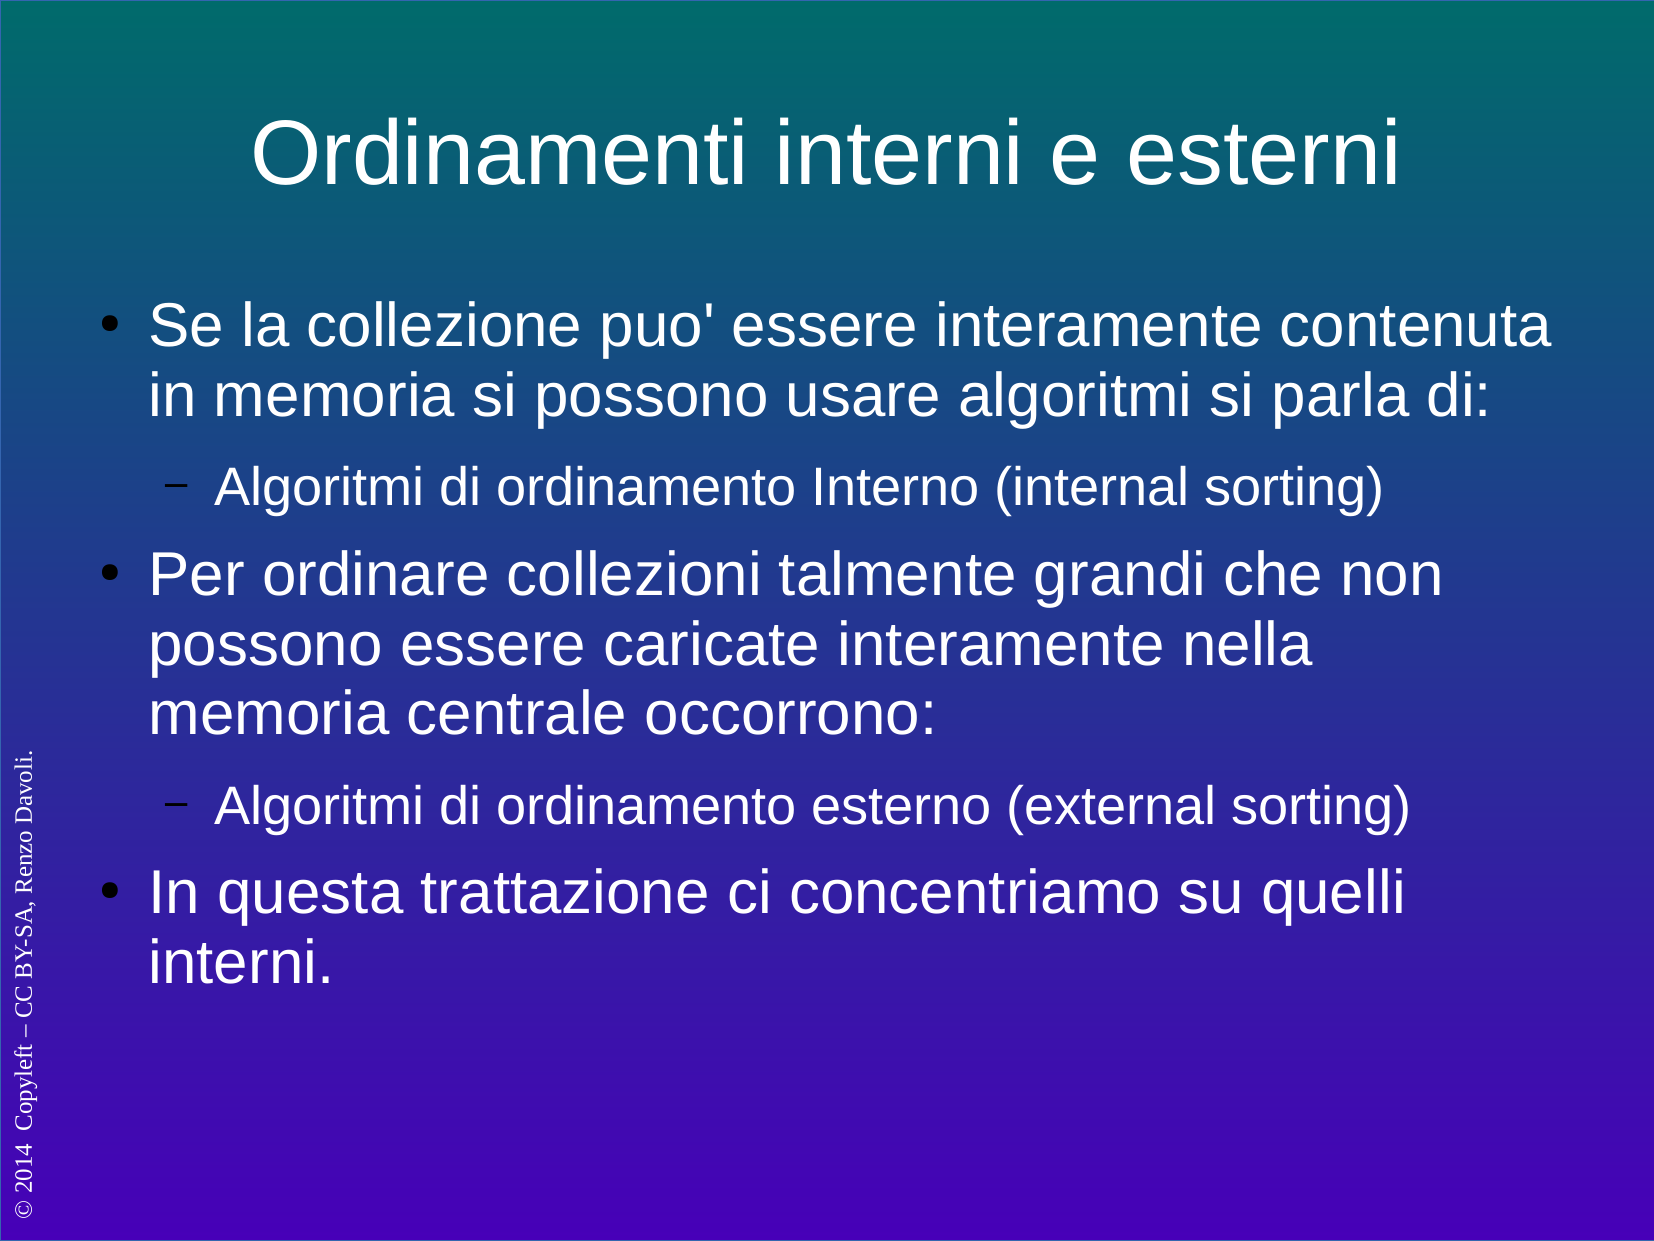

# Ordinamenti interni e esterni
Se la collezione puo' essere interamente contenuta in memoria si possono usare algoritmi si parla di:
Algoritmi di ordinamento Interno (internal sorting)
Per ordinare collezioni talmente grandi che non possono essere caricate interamente nella memoria centrale occorrono:
Algoritmi di ordinamento esterno (external sorting)
In questa trattazione ci concentriamo su quelli interni.